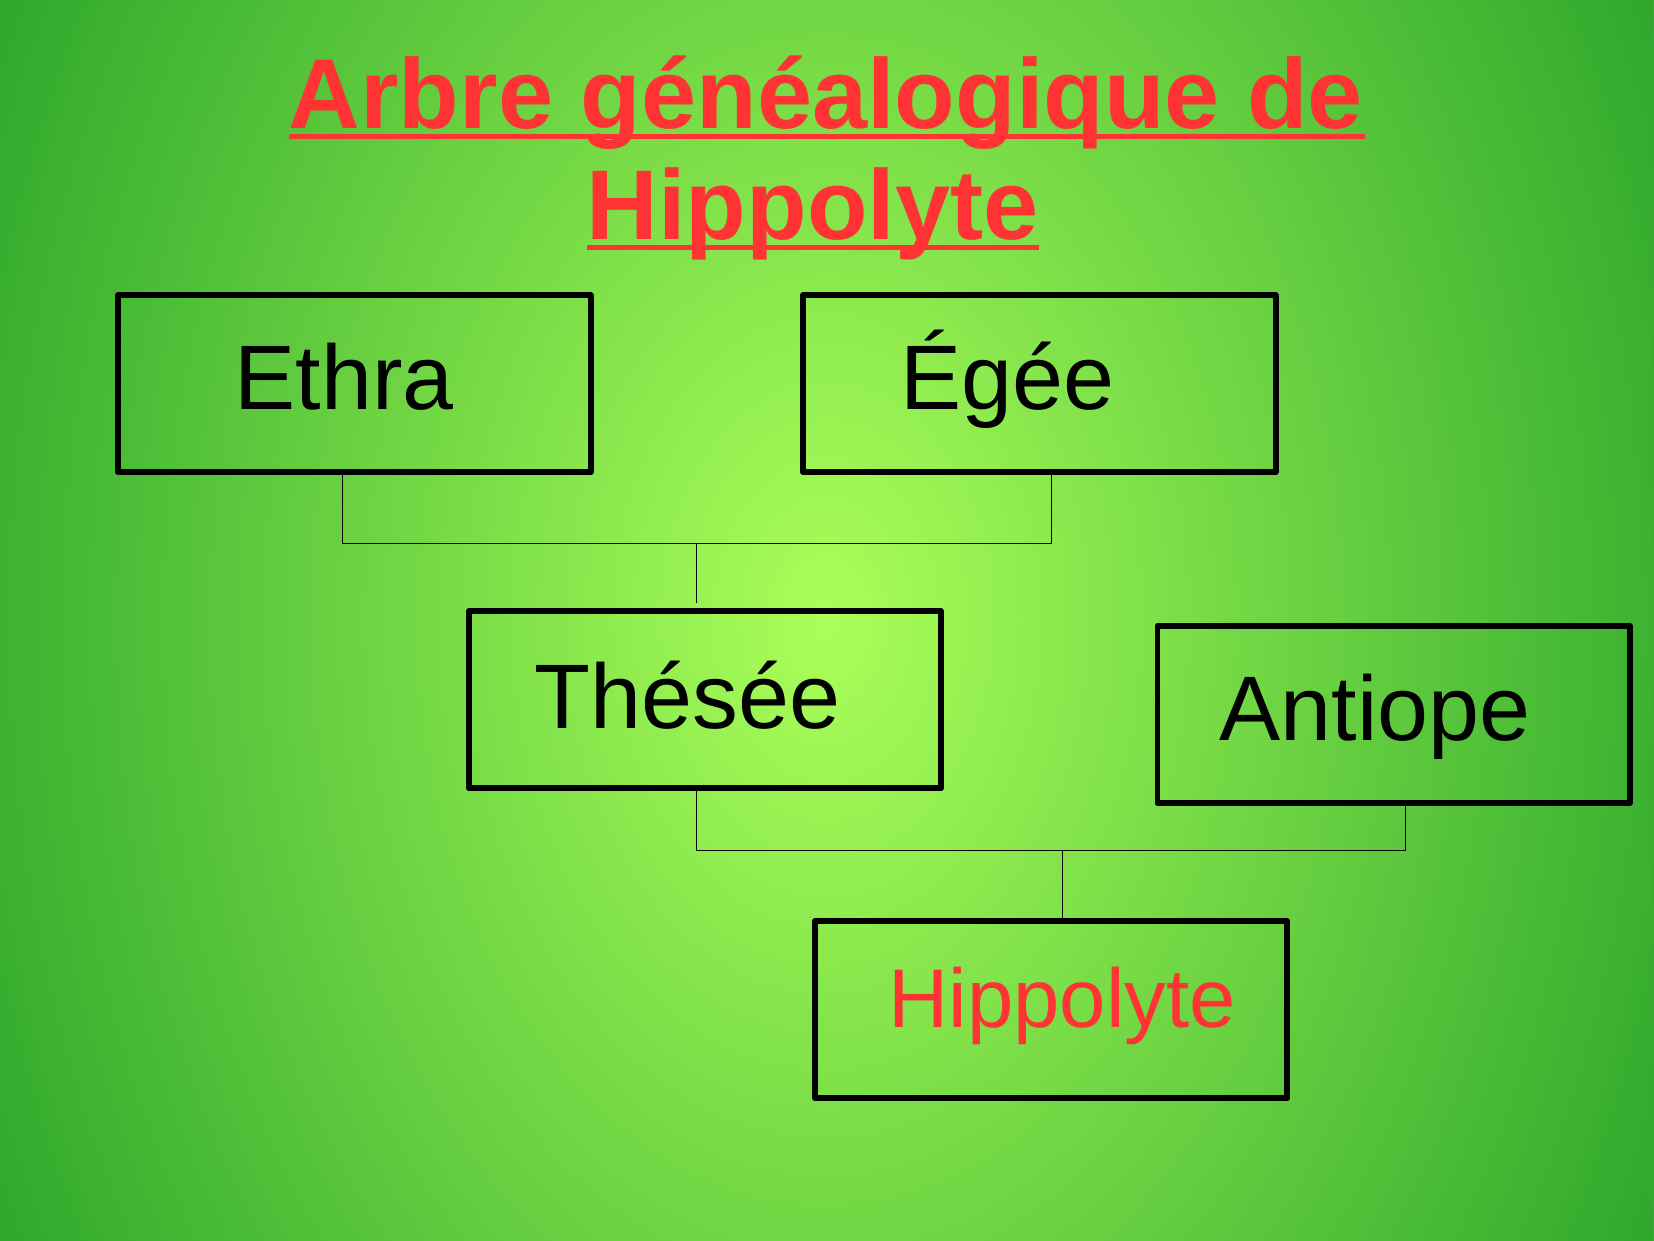

# Arbre généalogique de Hippolyte
 Ethra
Égée
Thésée
Antiope
Hippolyte